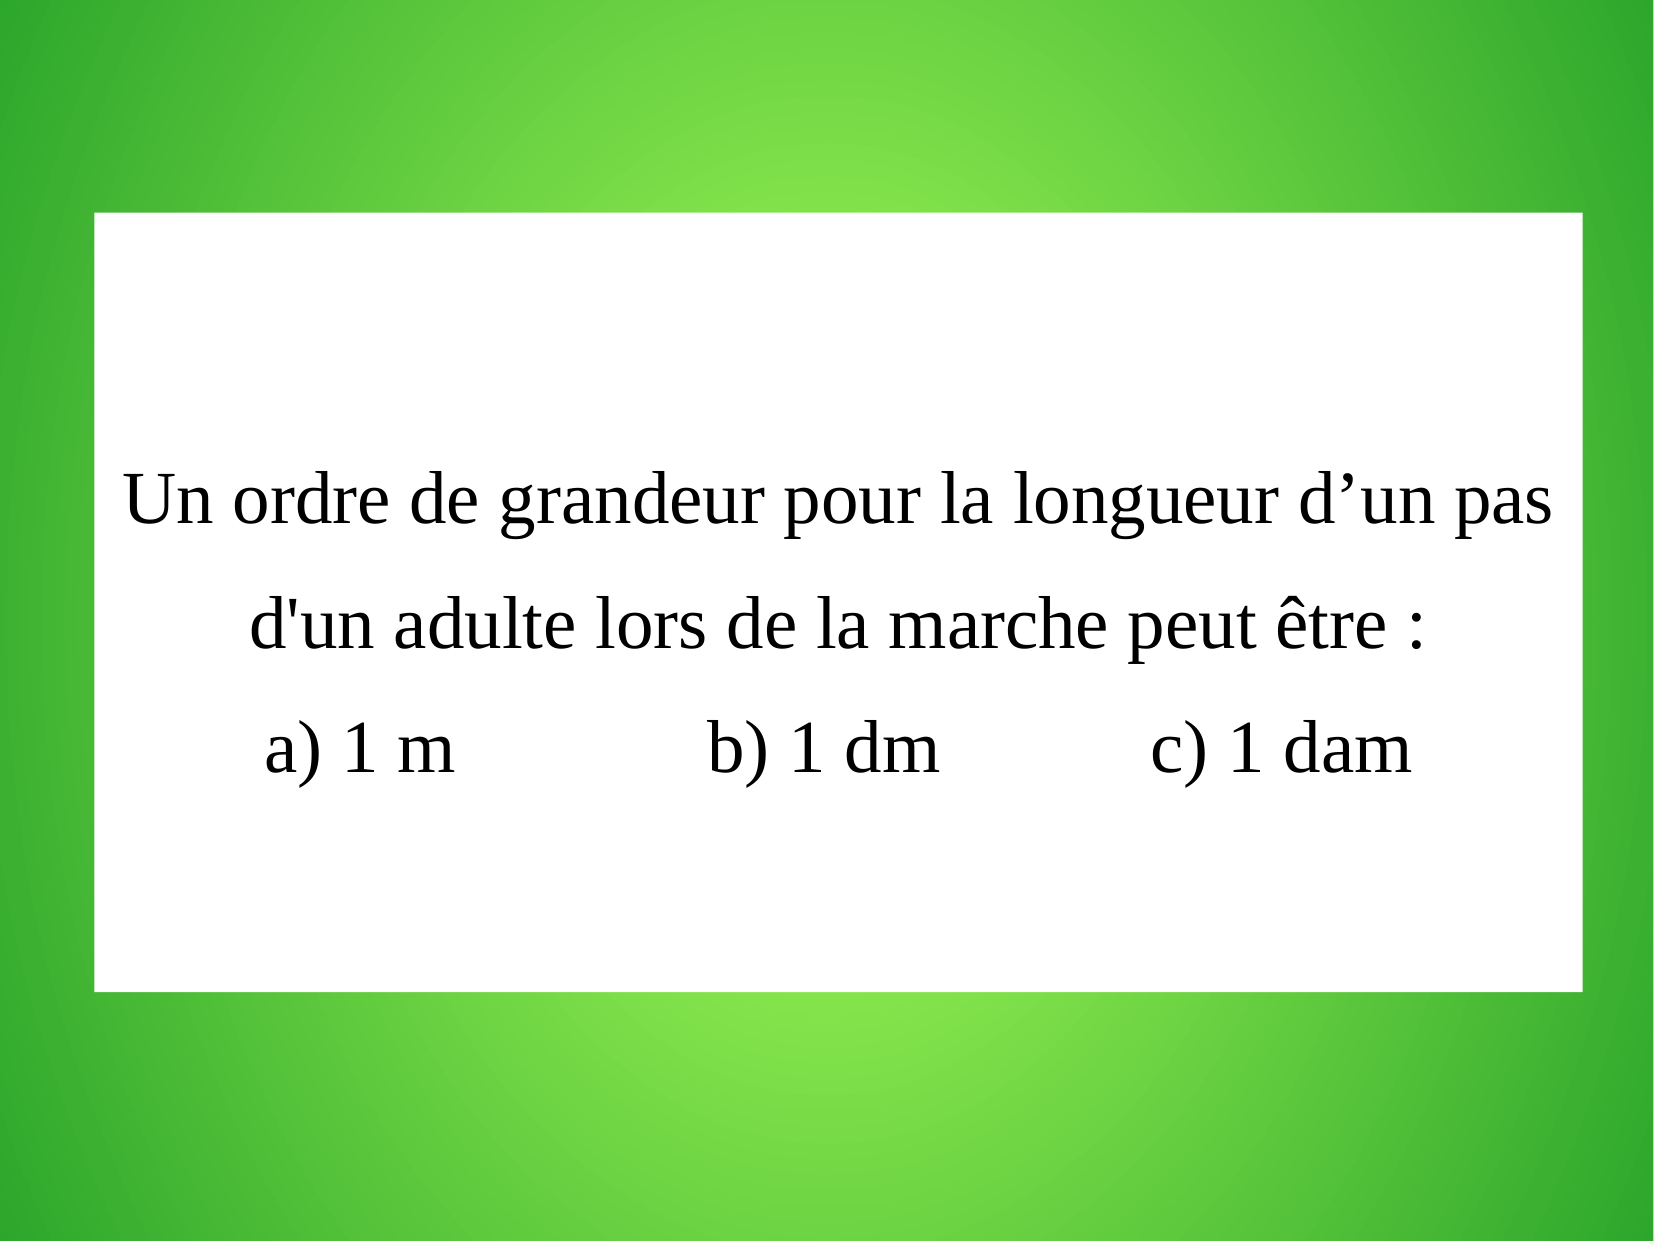

Un ordre de grandeur pour la longueur d’un pas d'un adulte lors de la marche peut être :
a) 1 m				b) 1 dm			c) 1 dam